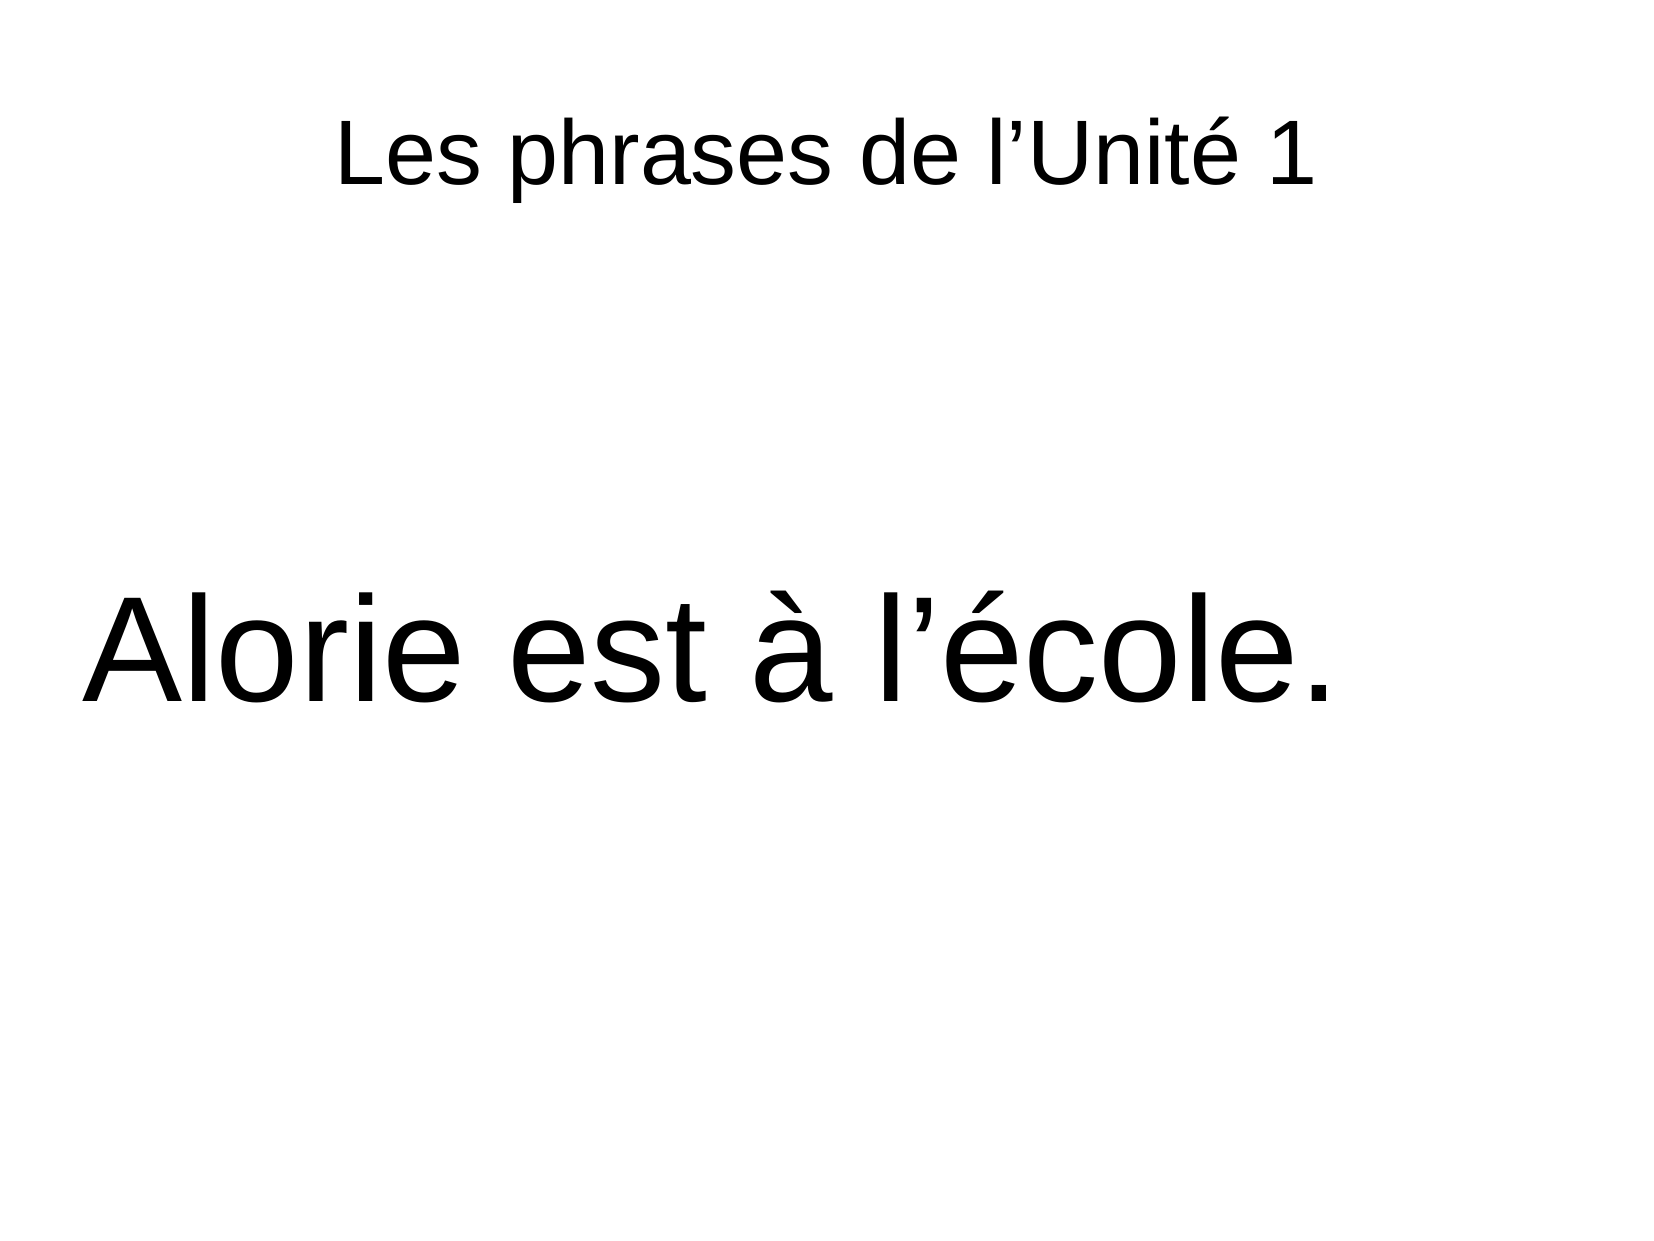

# Les phrases de l’Unité 1
Alorie est à l’école.